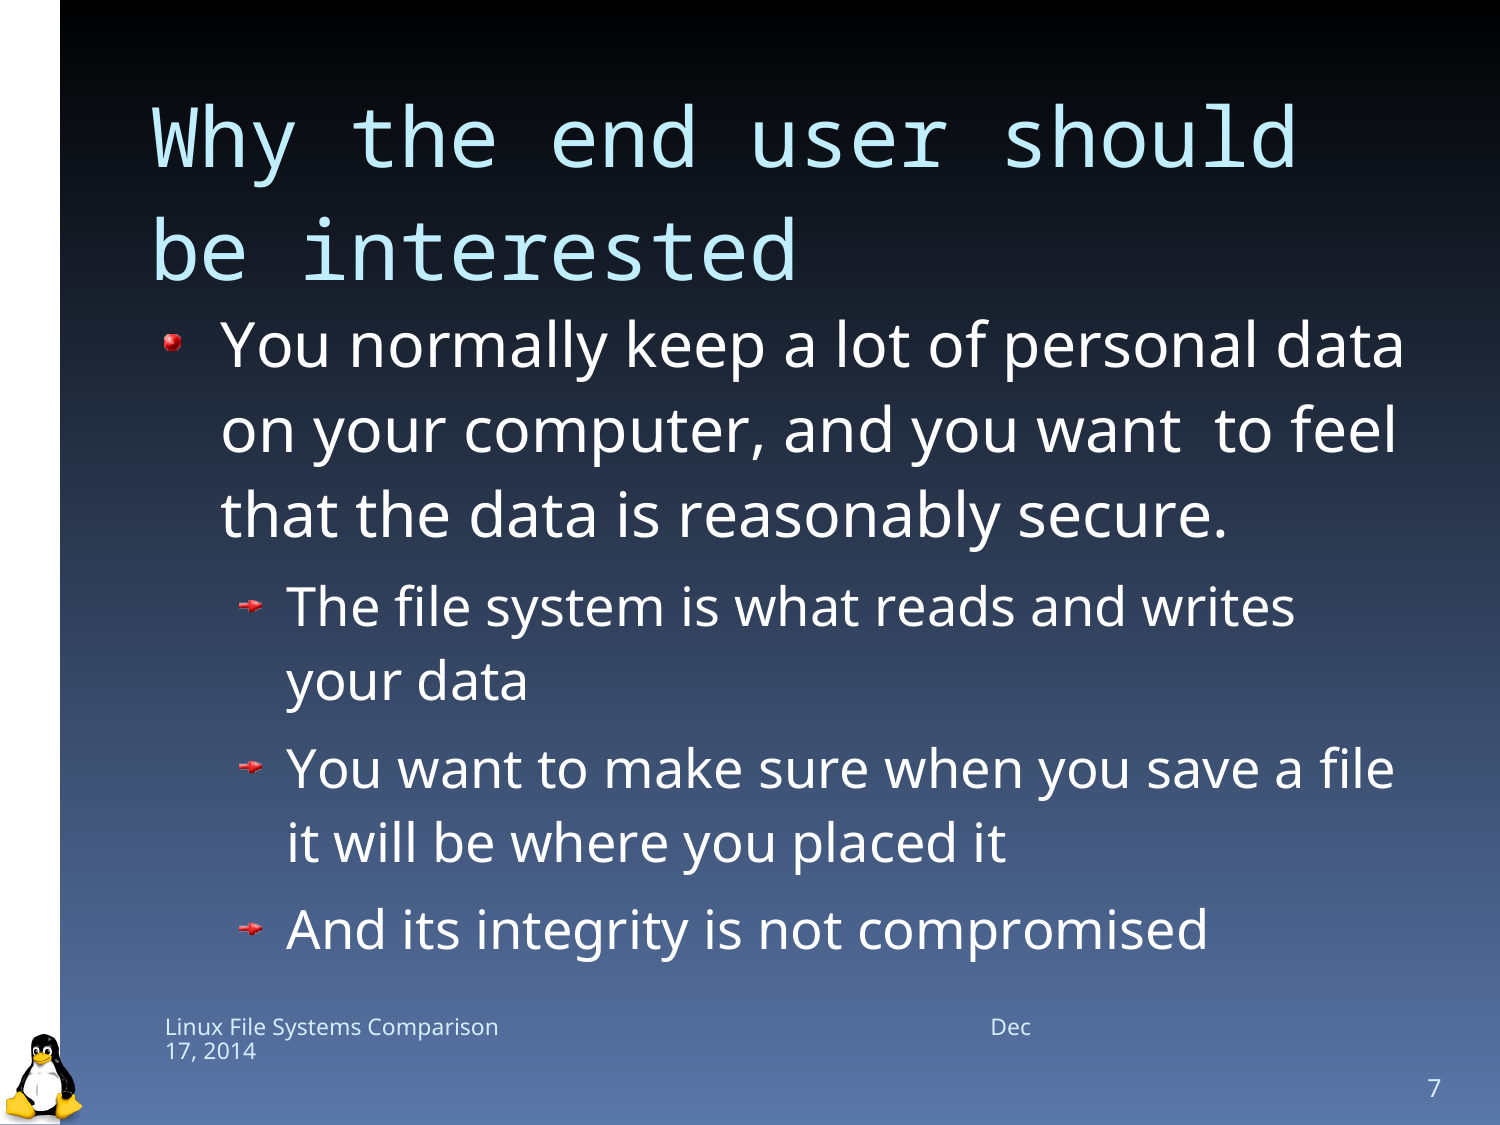

# Why the end user should be interested
You normally keep a lot of personal data on your computer, and you want to feel that the data is reasonably secure.
The file system is what reads and writes your data
You want to make sure when you save a file it will be where you placed it
And its integrity is not compromised
Linux File Systems Comparison Dec 17, 2014
Dec 17, 2014
7